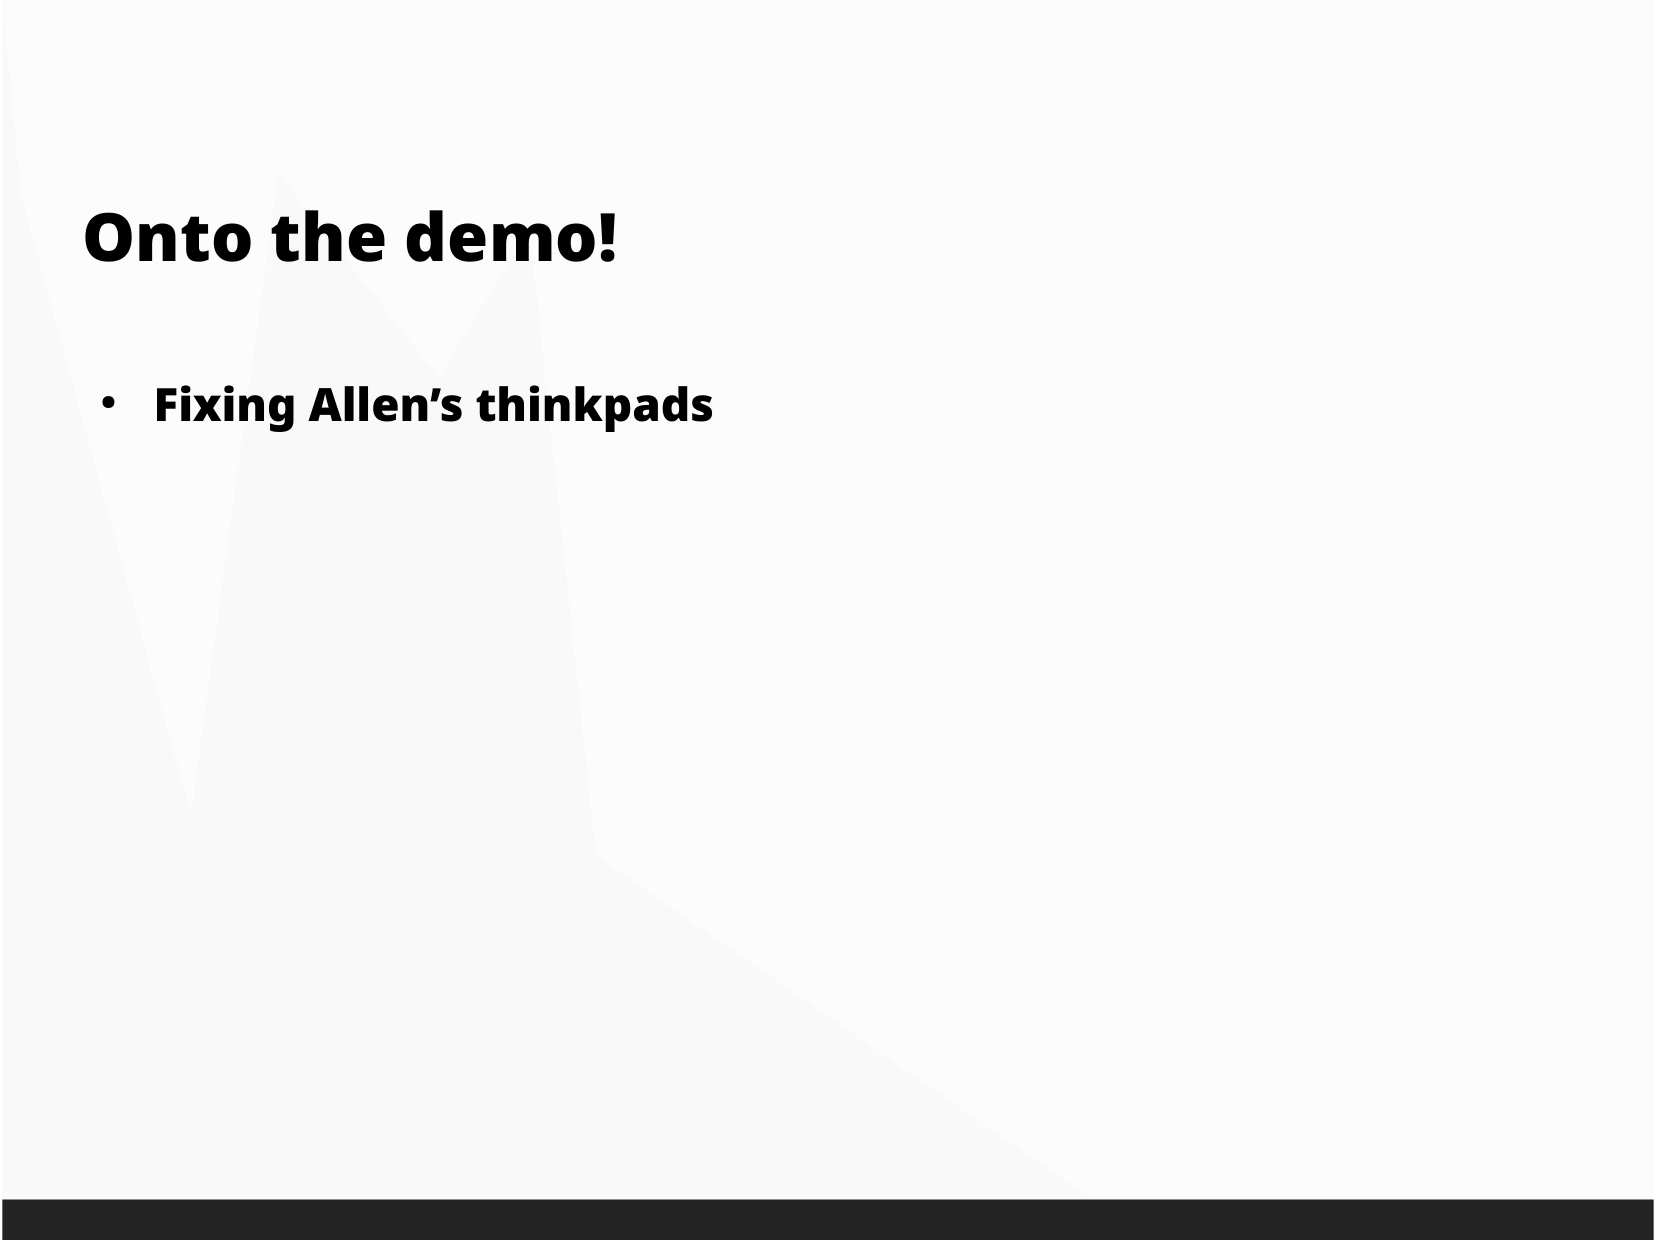

# Onto the demo!
Fixing Allen’s thinkpads